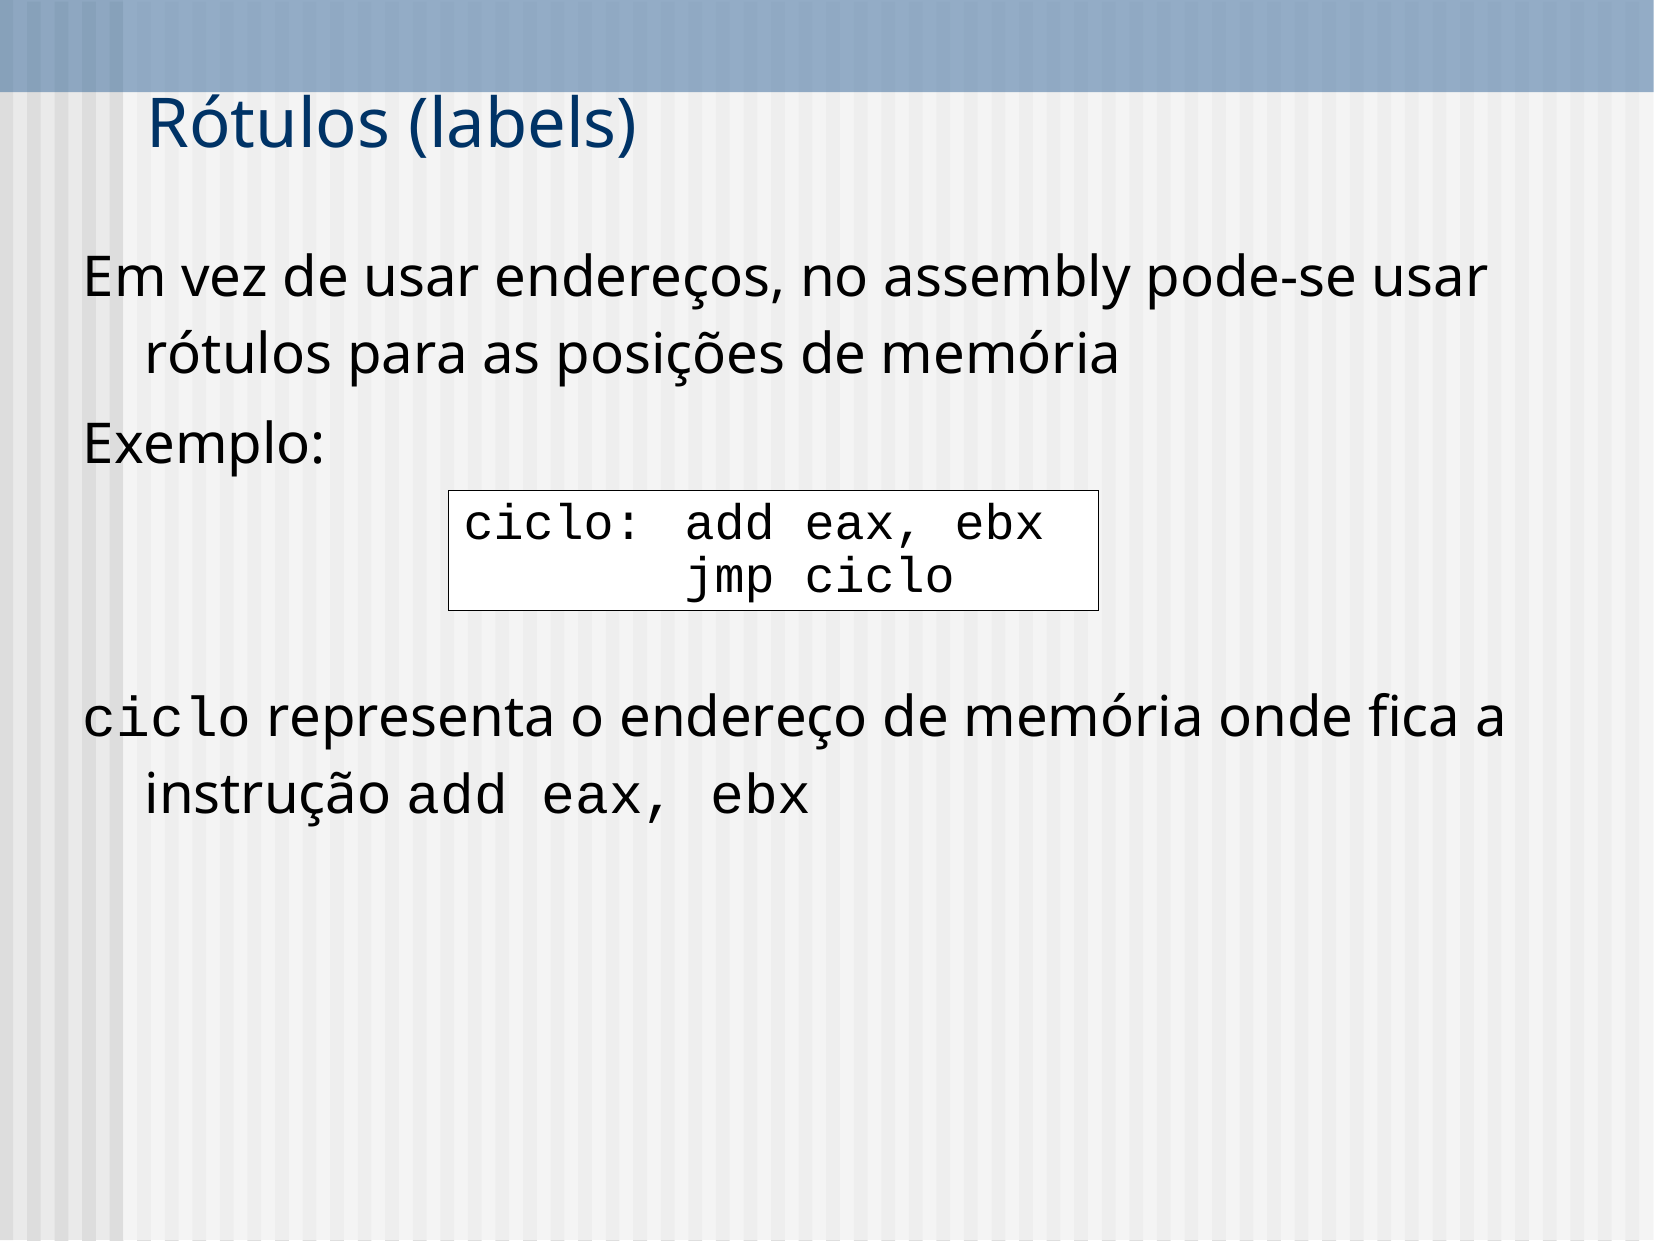

# Rótulos (labels)
Em vez de usar endereços, no assembly pode-se usar rótulos para as posições de memória
Exemplo:
ciclo representa o endereço de memória onde fica a instrução add eax, ebx
ciclo: 	add eax, ebx
			jmp ciclo